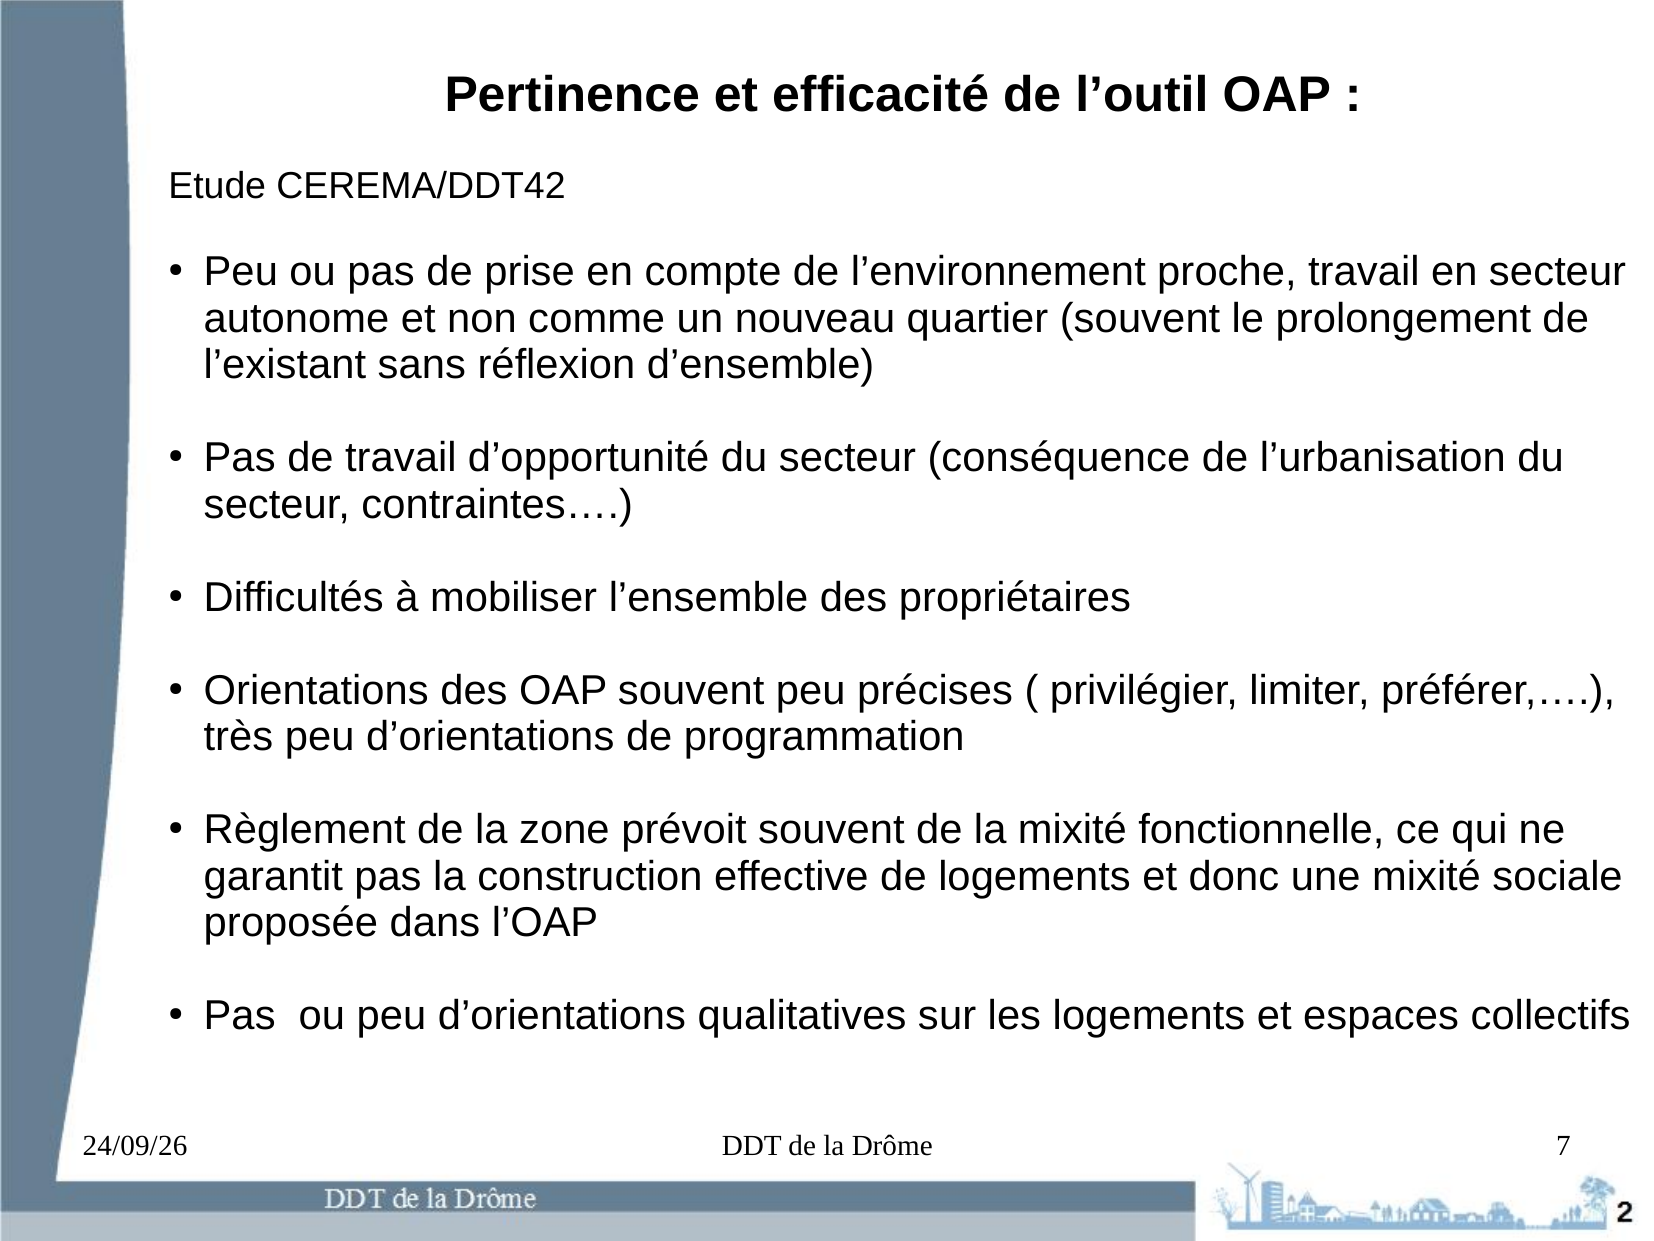

Pertinence et efficacité de l’outil OAP :
Etude CEREMA/DDT42
Peu ou pas de prise en compte de l’environnement proche, travail en secteur autonome et non comme un nouveau quartier (souvent le prolongement de l’existant sans réflexion d’ensemble)
Pas de travail d’opportunité du secteur (conséquence de l’urbanisation du secteur, contraintes….)
Difficultés à mobiliser l’ensemble des propriétaires
Orientations des OAP souvent peu précises ( privilégier, limiter, préférer,….), très peu d’orientations de programmation
Règlement de la zone prévoit souvent de la mixité fonctionnelle, ce qui ne garantit pas la construction effective de logements et donc une mixité sociale proposée dans l’OAP
Pas ou peu d’orientations qualitatives sur les logements et espaces collectifs
DDT de la Drôme
7